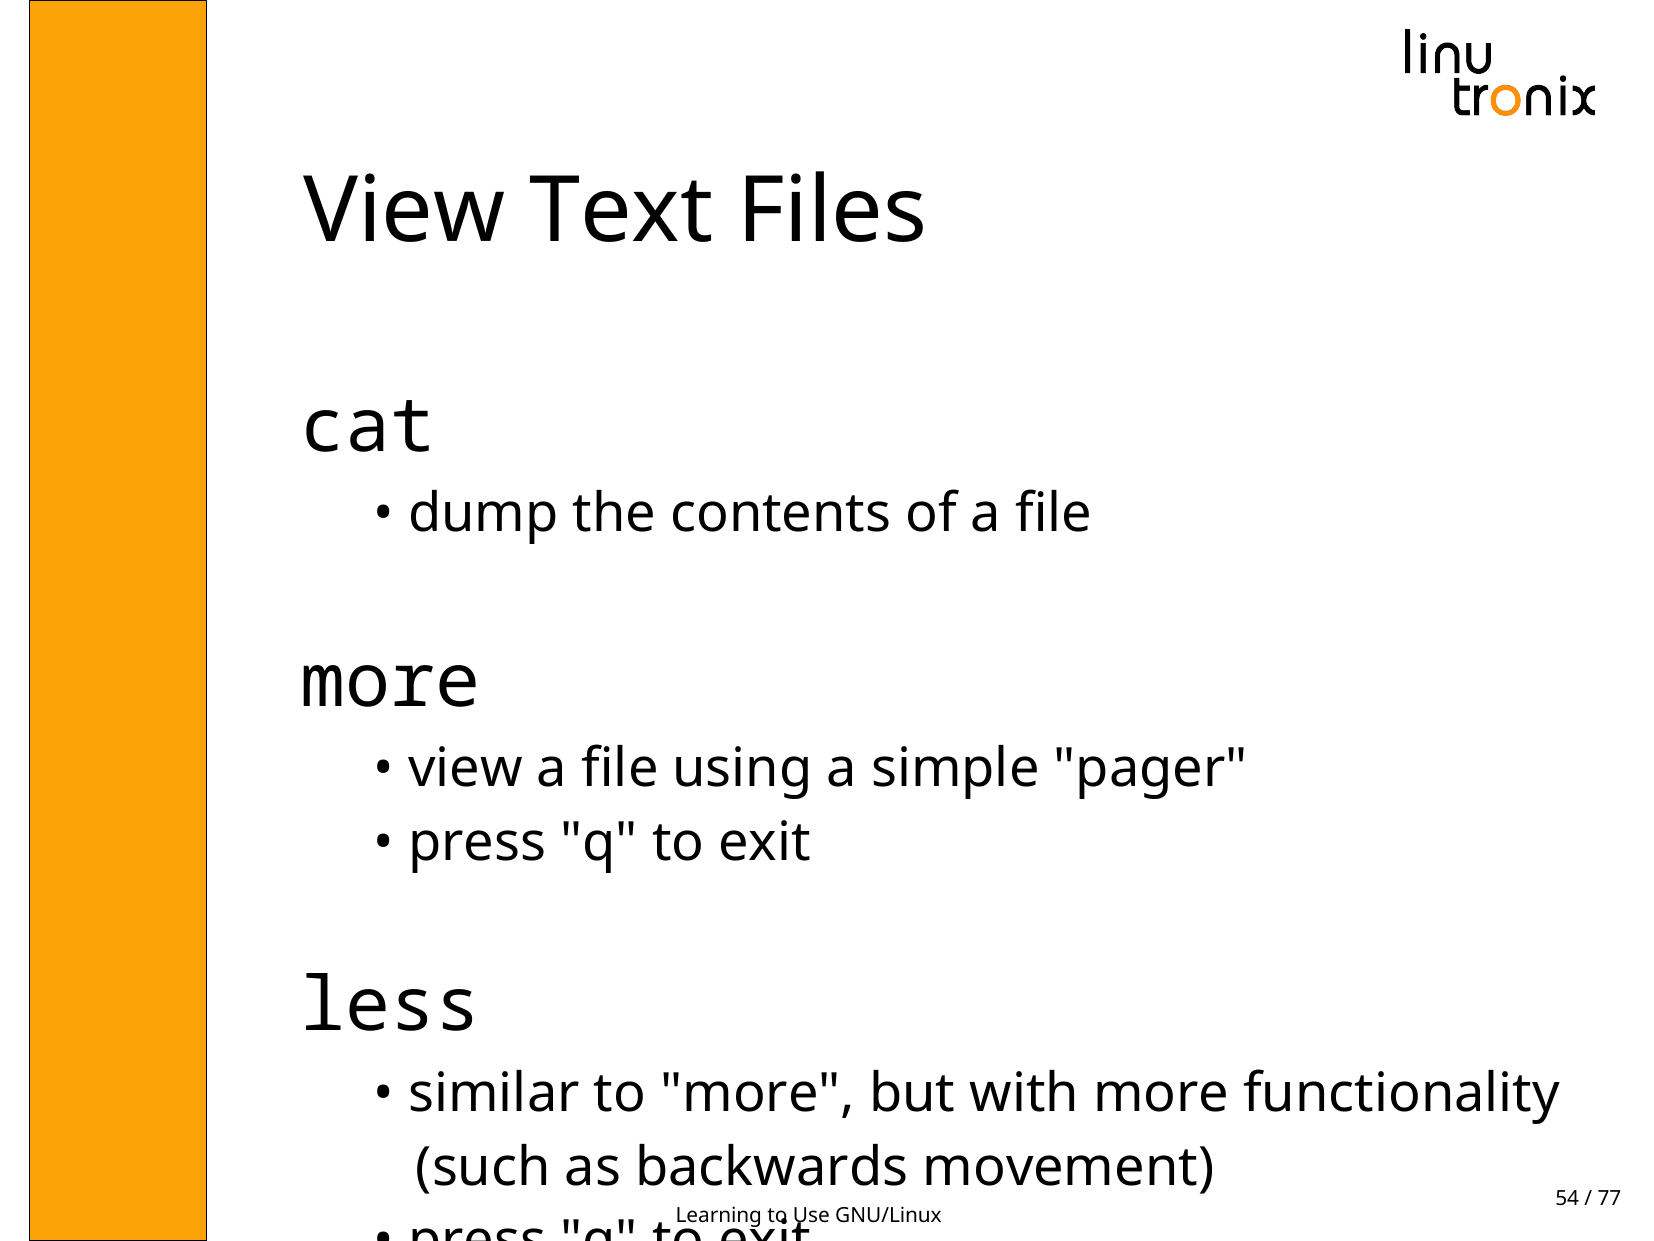

View Text Files
cat
	• dump the contents of a file
more
	• view a file using a simple "pager"
	• press "q" to exit
less
	• similar to "more", but with more functionality
	 (such as backwards movement)
	• press "q" to exit
54
Firmenvorstellung Linutronix V3.3